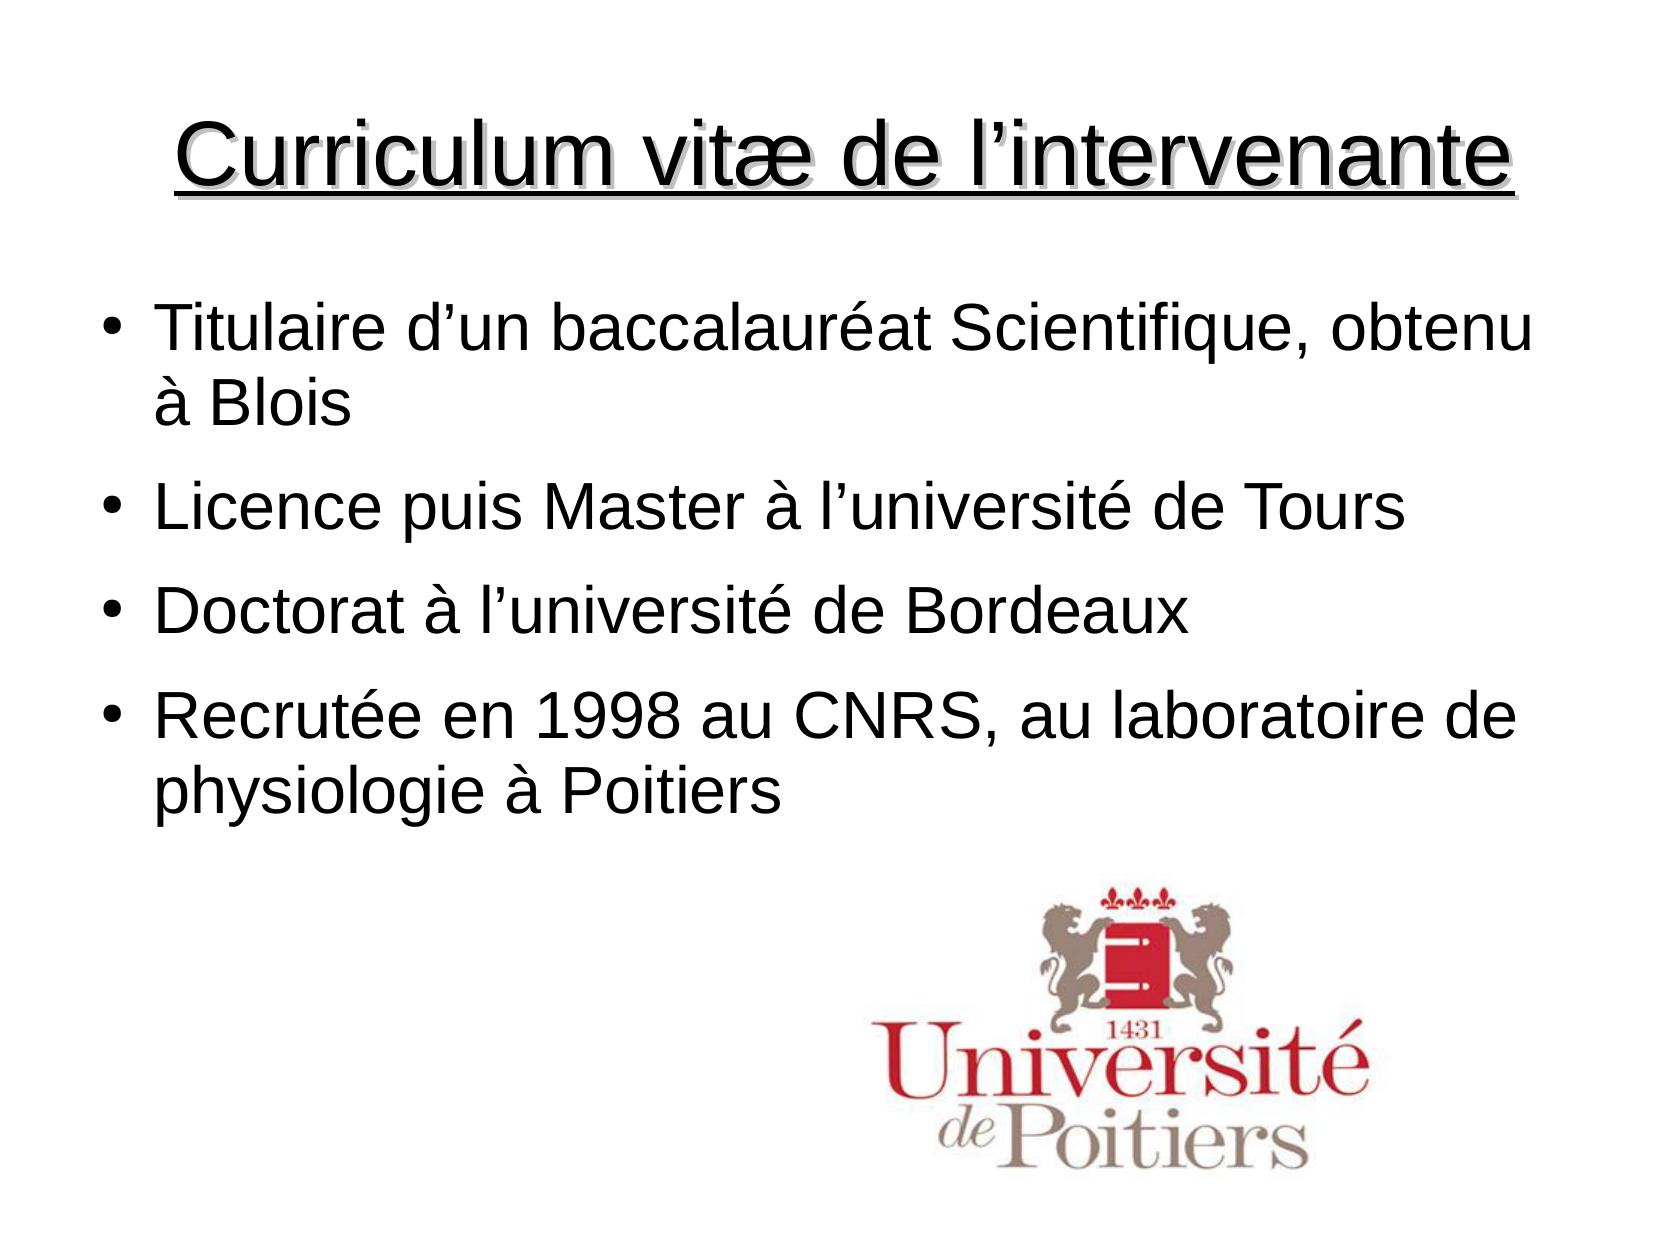

# Curriculum vitæ de l’intervenante
Titulaire d’un baccalauréat Scientifique, obtenu à Blois
Licence puis Master à l’université de Tours
Doctorat à l’université de Bordeaux
Recrutée en 1998 au CNRS, au laboratoire de physiologie à Poitiers